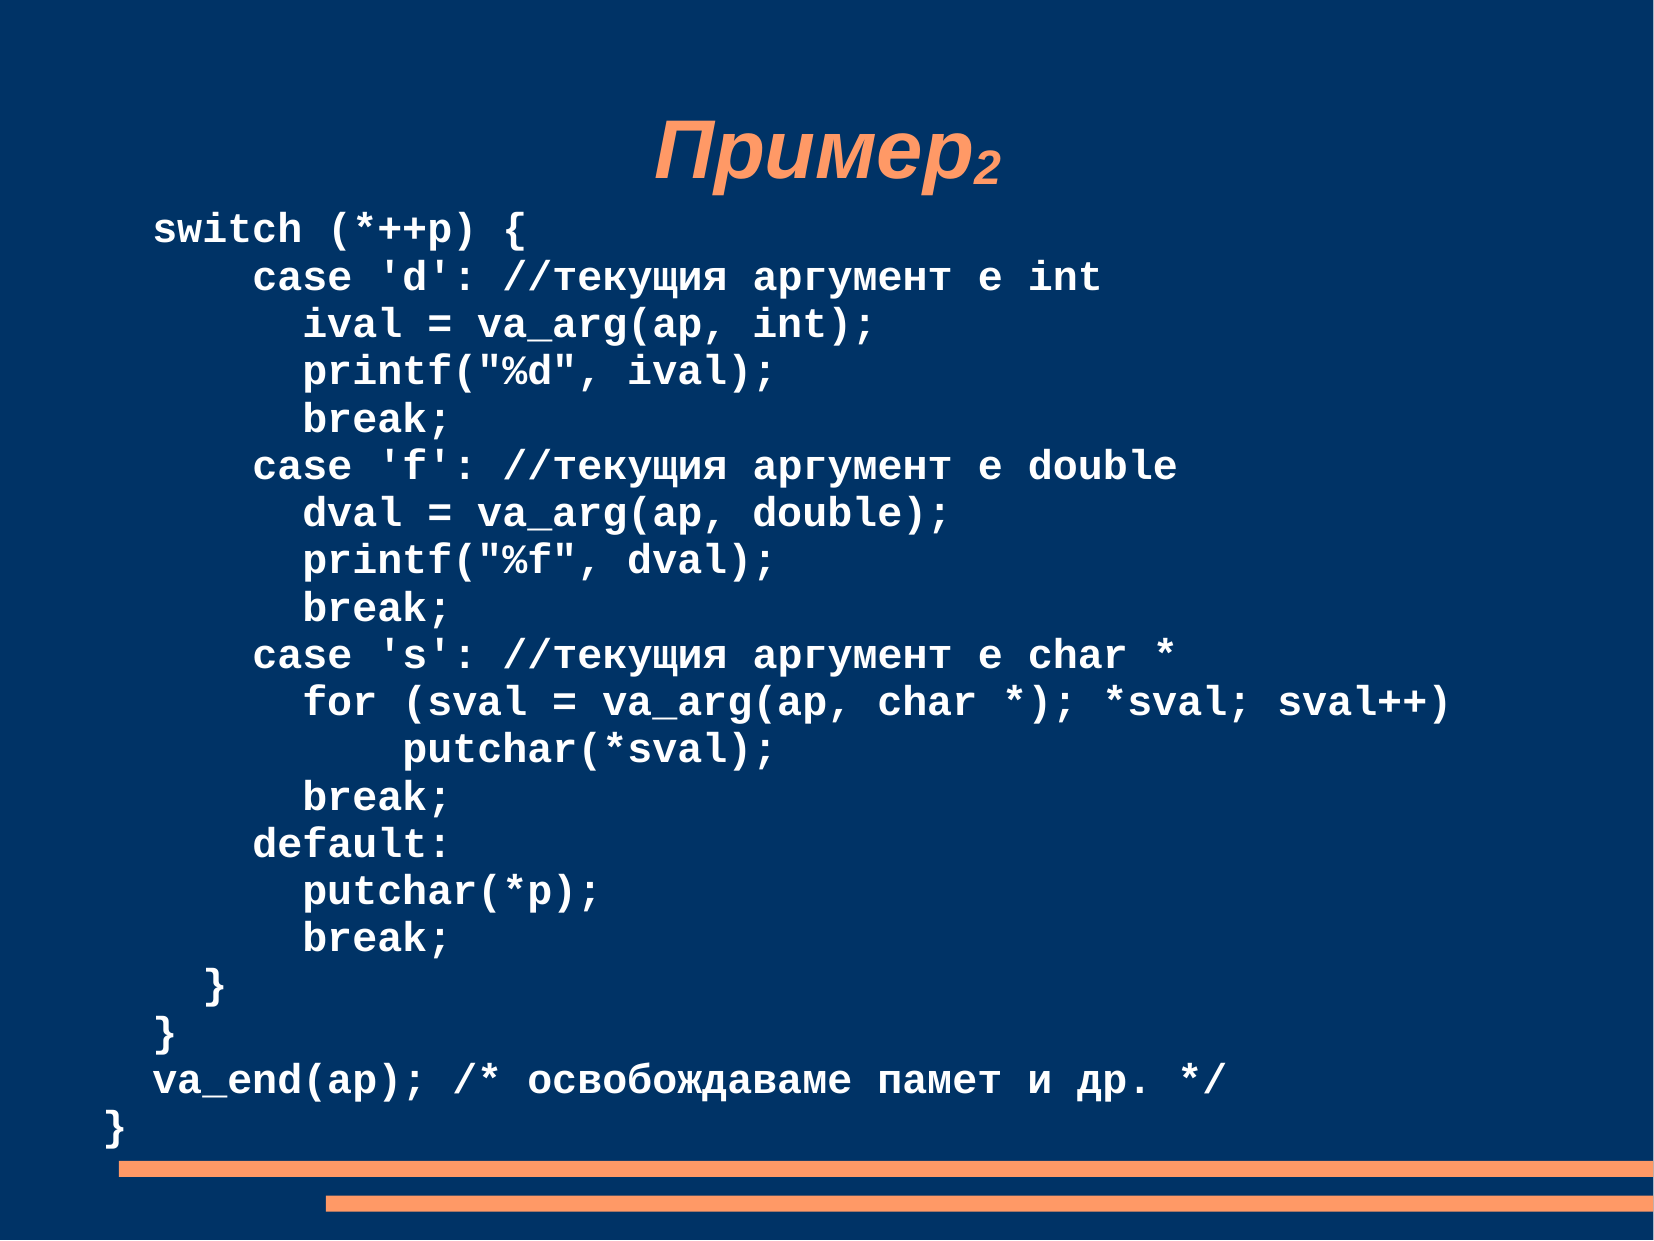

# Пример2
 switch (*++p) {
 case 'd': //текущия аргумент е int
 ival = va_arg(ap, int);
 printf("%d", ival);
 break;
 case 'f': //текущия аргумент е double
 dval = va_arg(ap, double);
 printf("%f", dval);
 break;
 case 's': //текущия аргумент е char *
 for (sval = va_arg(ap, char *); *sval; sval++)
 		putchar(*sval);
 break;
 default:
 putchar(*p);
 break;
 }
 }
 va_end(ap); /* освобождаваме памет и др. */
}